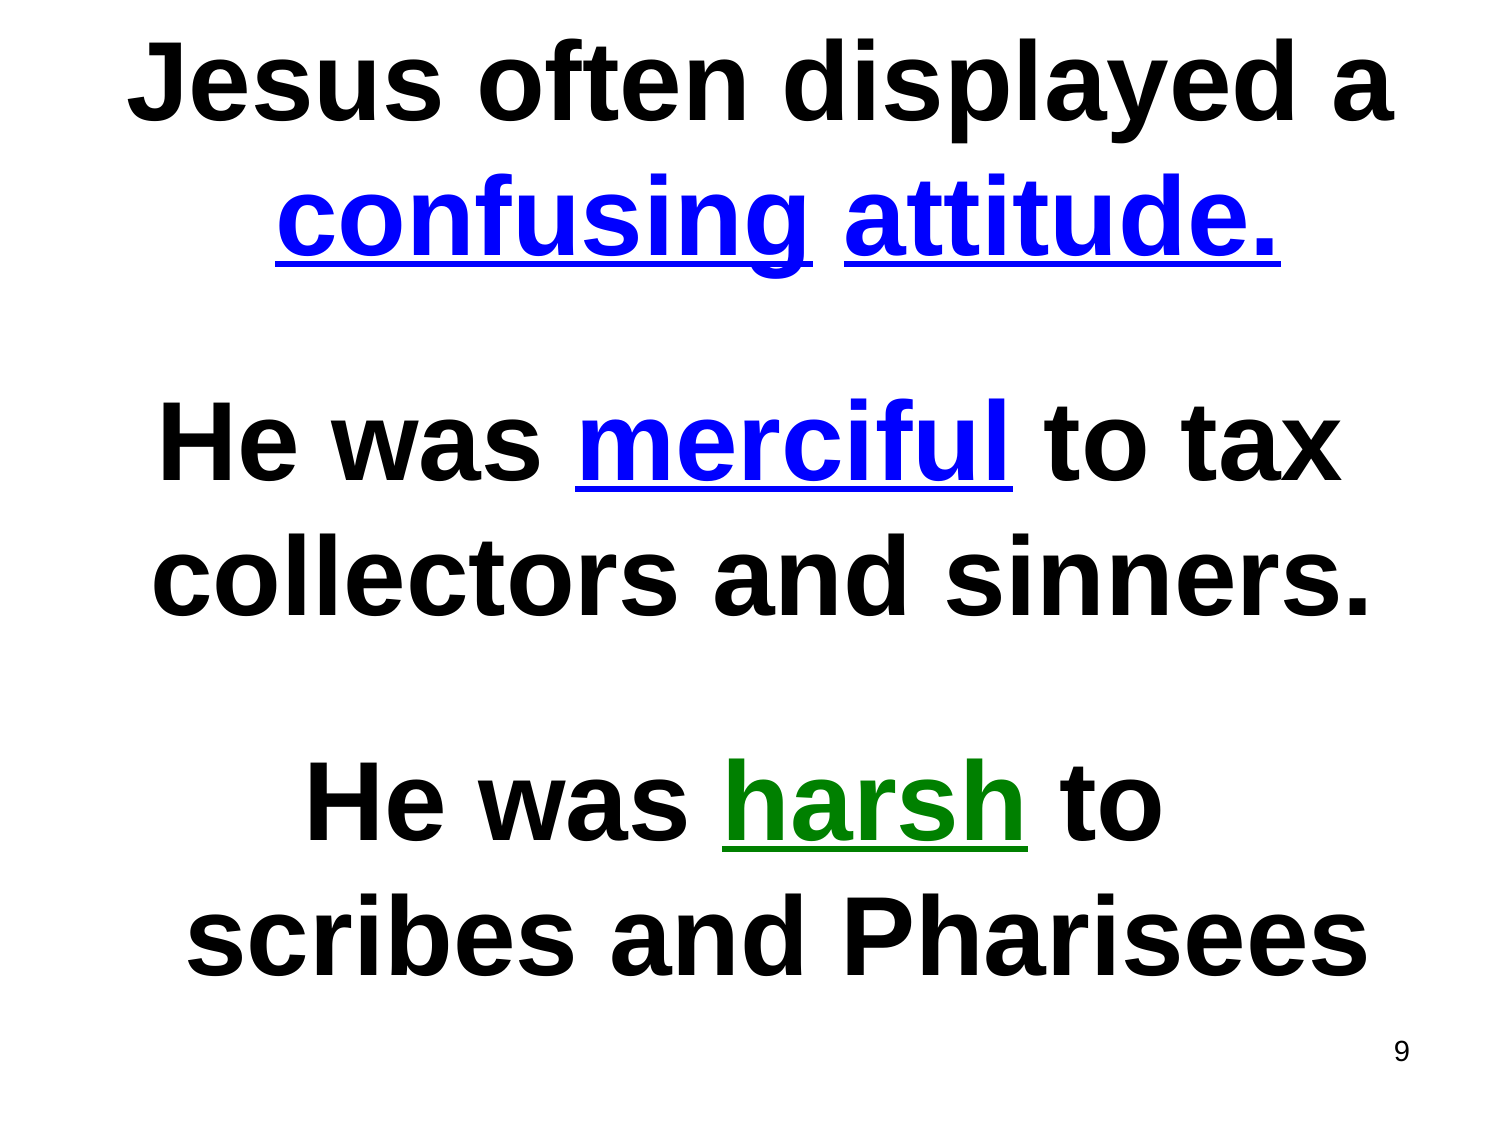

Jesus often displayed a confusing attitude.
He was merciful to tax collectors and sinners.
He was harsh to
scribes and Pharisees